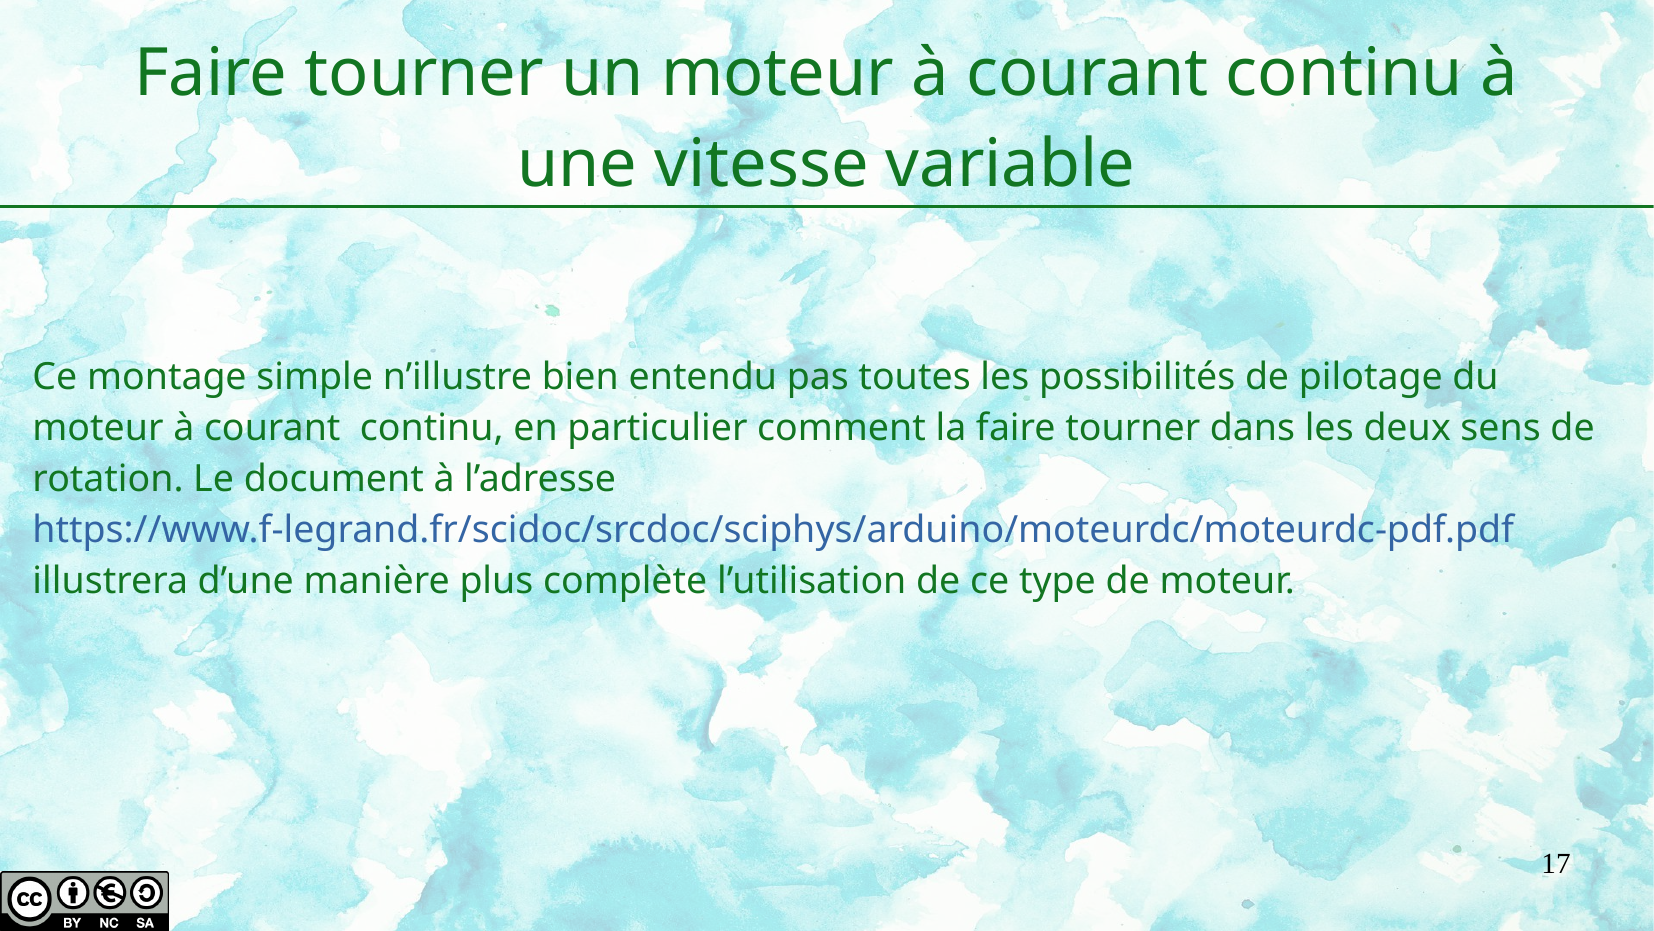

# Faire tourner un moteur à courant continu à une vitesse variable
Ce montage simple n’illustre bien entendu pas toutes les possibilités de pilotage du moteur à courant continu, en particulier comment la faire tourner dans les deux sens de rotation. Le document à l’adresse https://www.f-legrand.fr/scidoc/srcdoc/sciphys/arduino/moteurdc/moteurdc-pdf.pdf illustrera d’une manière plus complète l’utilisation de ce type de moteur.
17